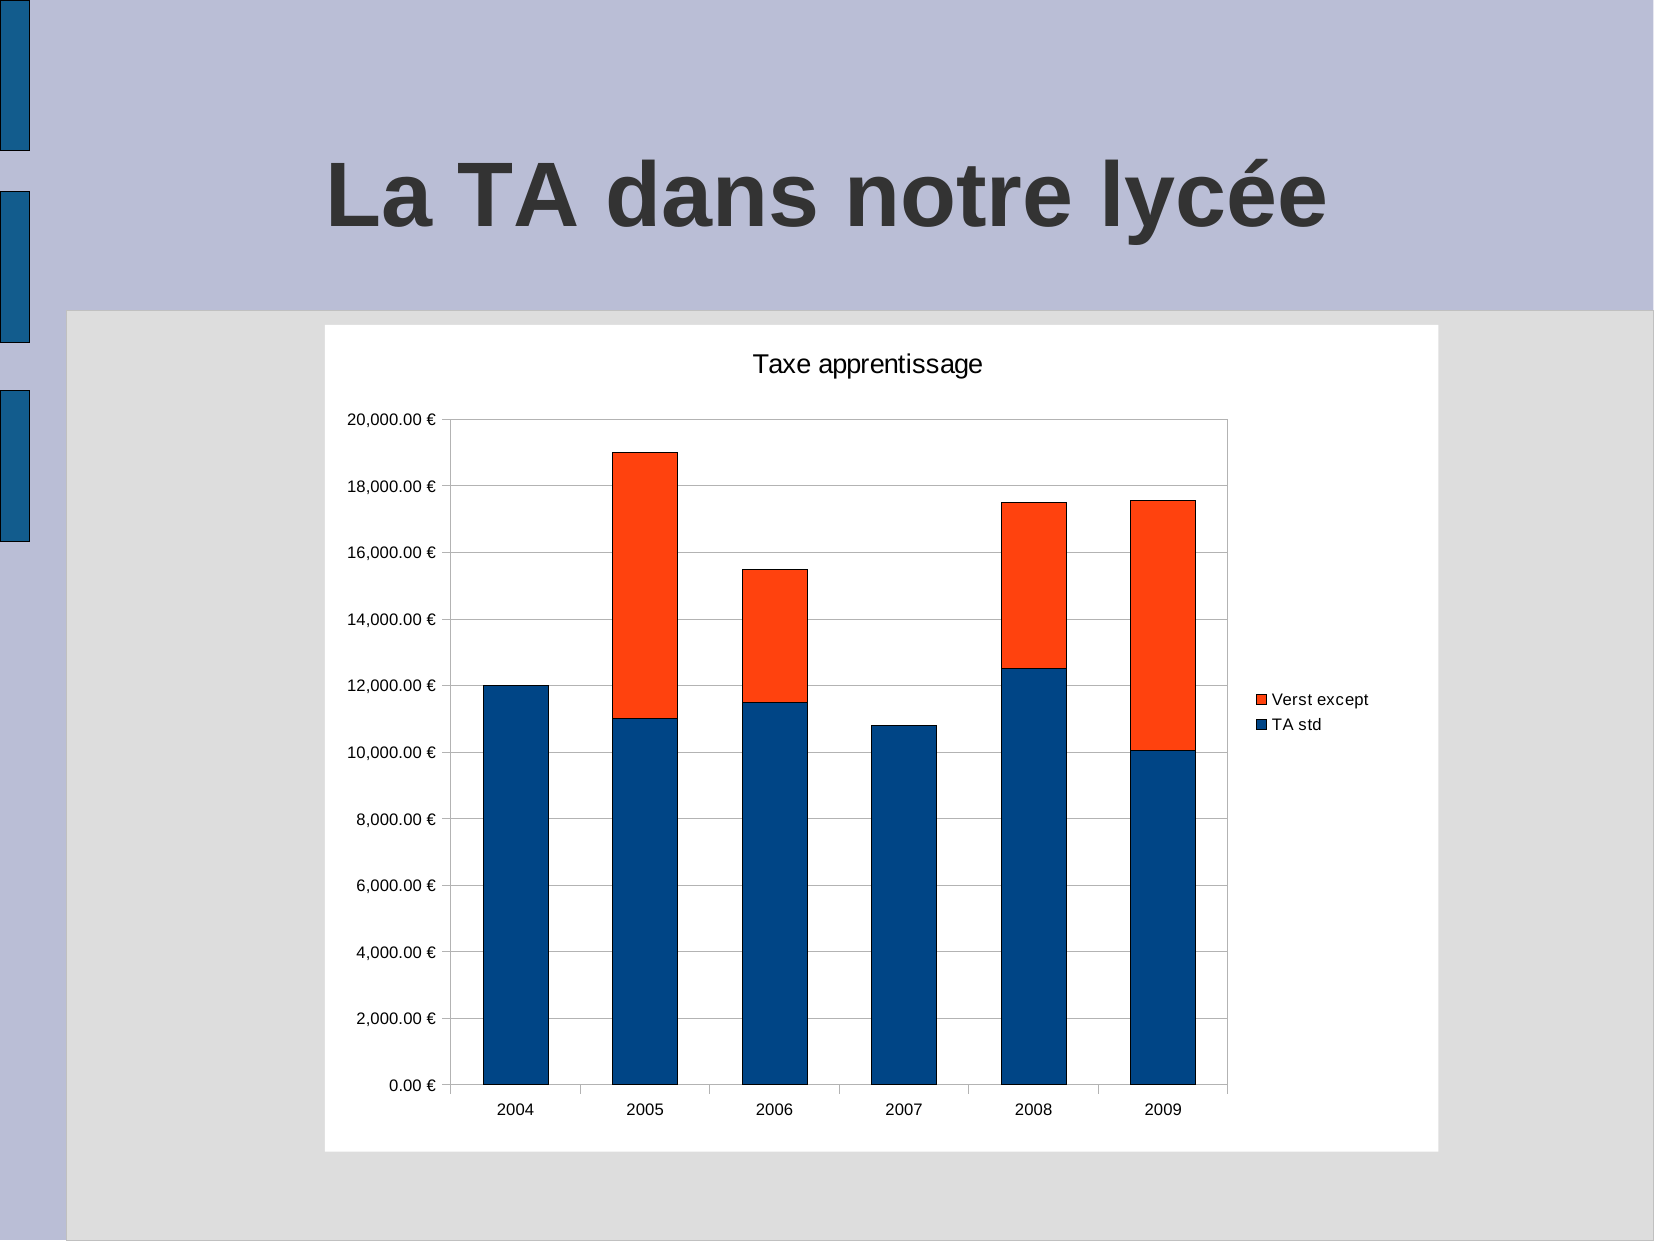

# La TA dans notre lycée
### Chart: Taxe apprentissage
| Category | TA std | Verst except |
|---|---|---|
| 2004 | 12000.0 | 0.0 |
| 2005 | 11000.0 | 8000.0 |
| 2006 | 11500.0 | 4000.0 |
| 2007 | 10800.0 | 0.0 |
| 2008 | 12500.0 | 5000.0 |
| 2009 | 10050.0 | 7500.0 |